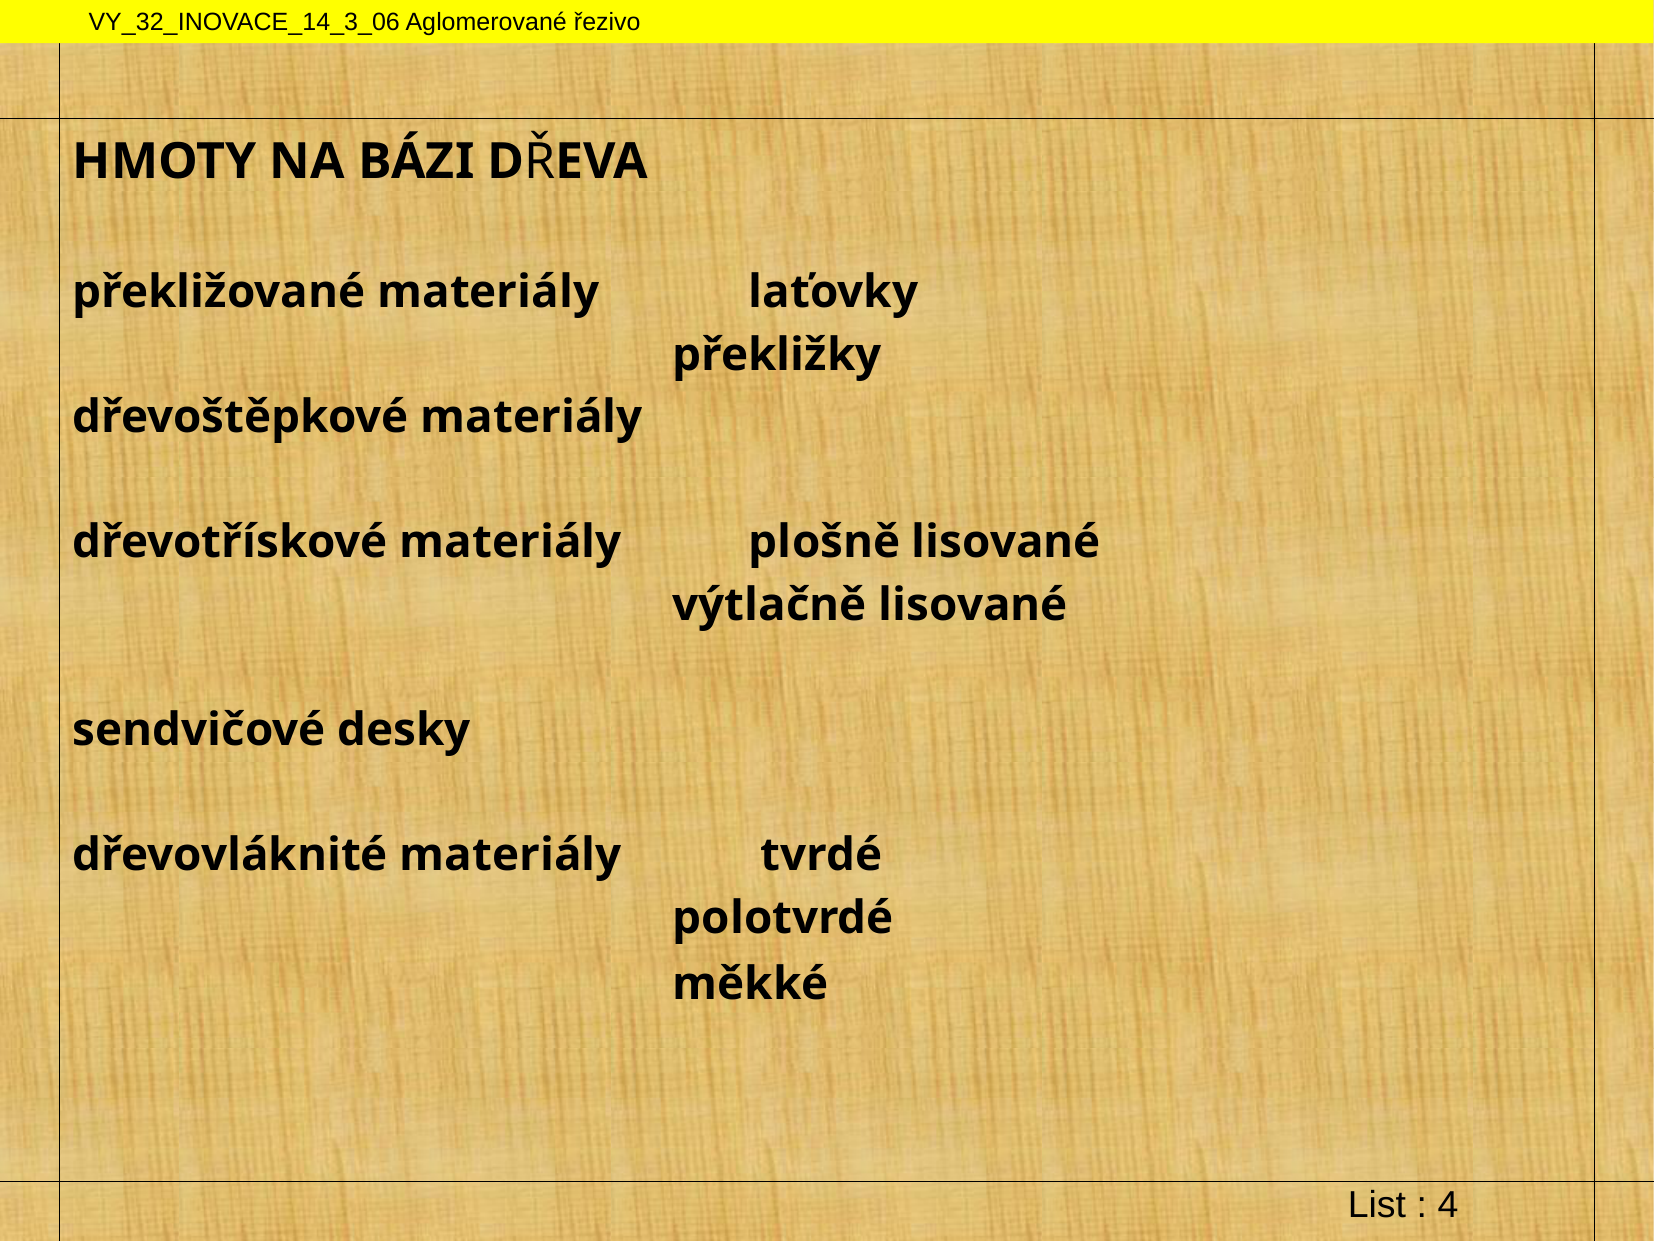

VY_32_INOVACE_14_3_06 Aglomerované řezivo
HMOTY NA BÁZI DŘEVA
překližované materiály 	 laťovky
 překližky
dřevoštěpkové materiály
dřevotřískové materiály 	 plošně lisované
 výtlačně lisované
sendvičové desky
dřevovláknité materiály 	 tvrdé
 polotvrdé
 měkké
List :